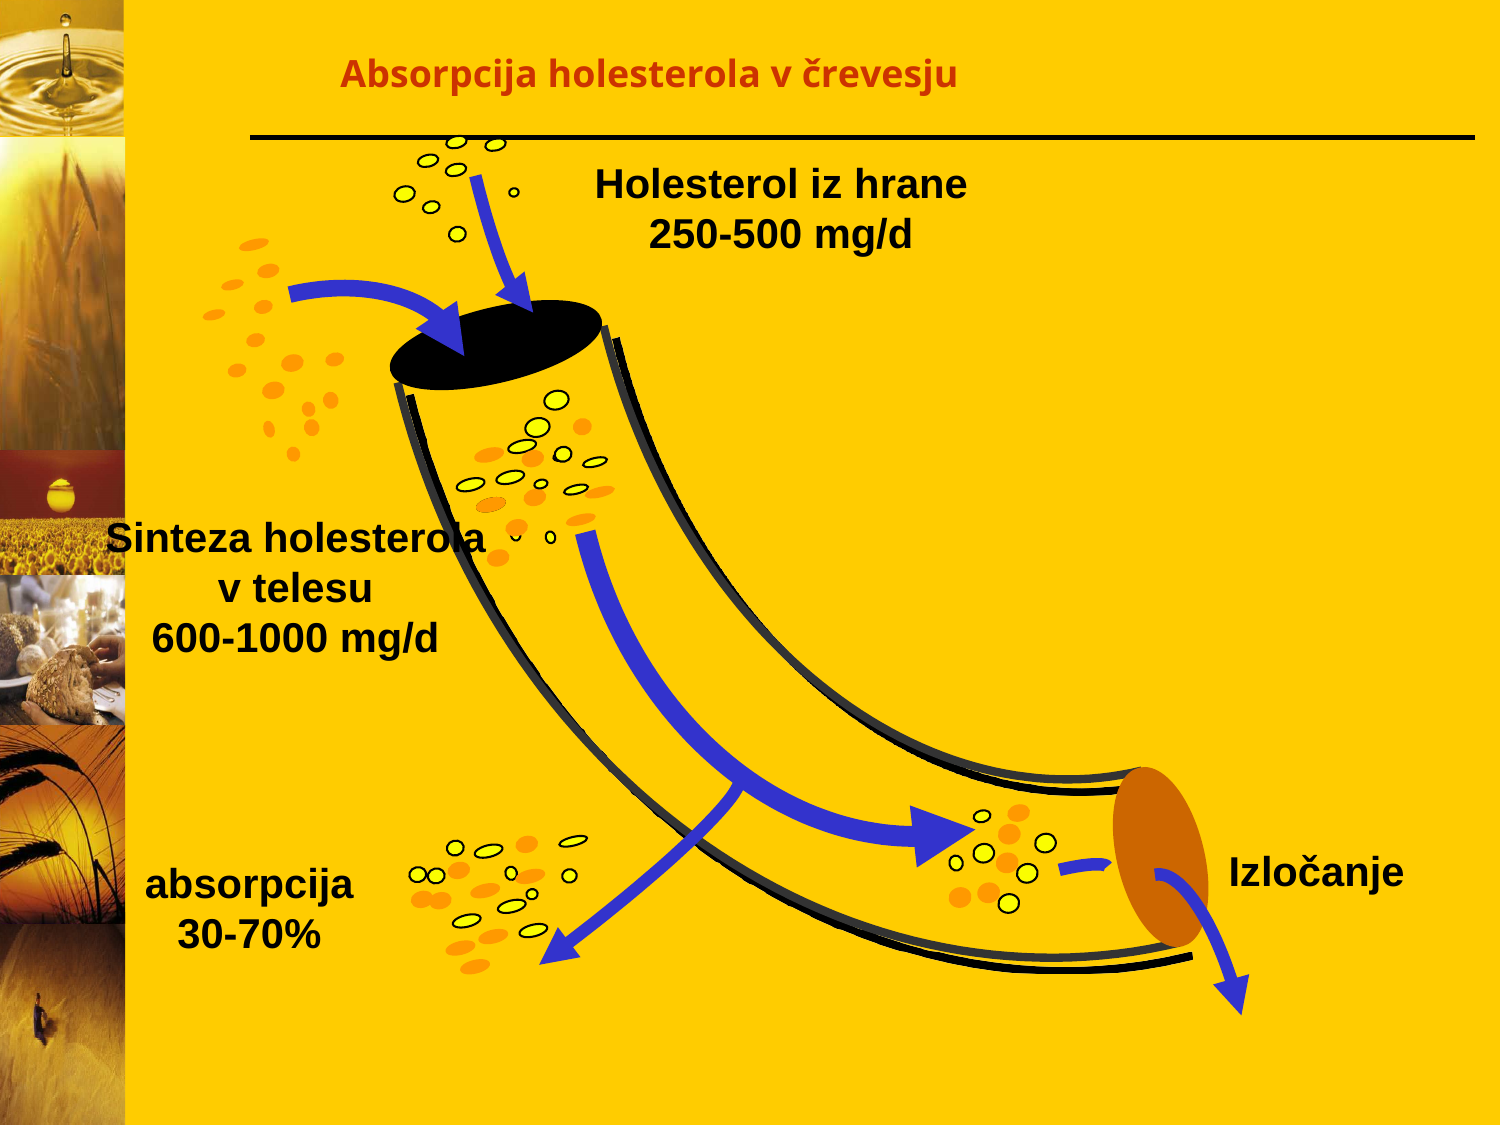

# Absorpcija holesterola v črevesju
Holesterol iz hrane
250-500 mg/d
Sinteza holesterola v telesu
600-1000 mg/d
Izločanje
absorpcija
30-70%